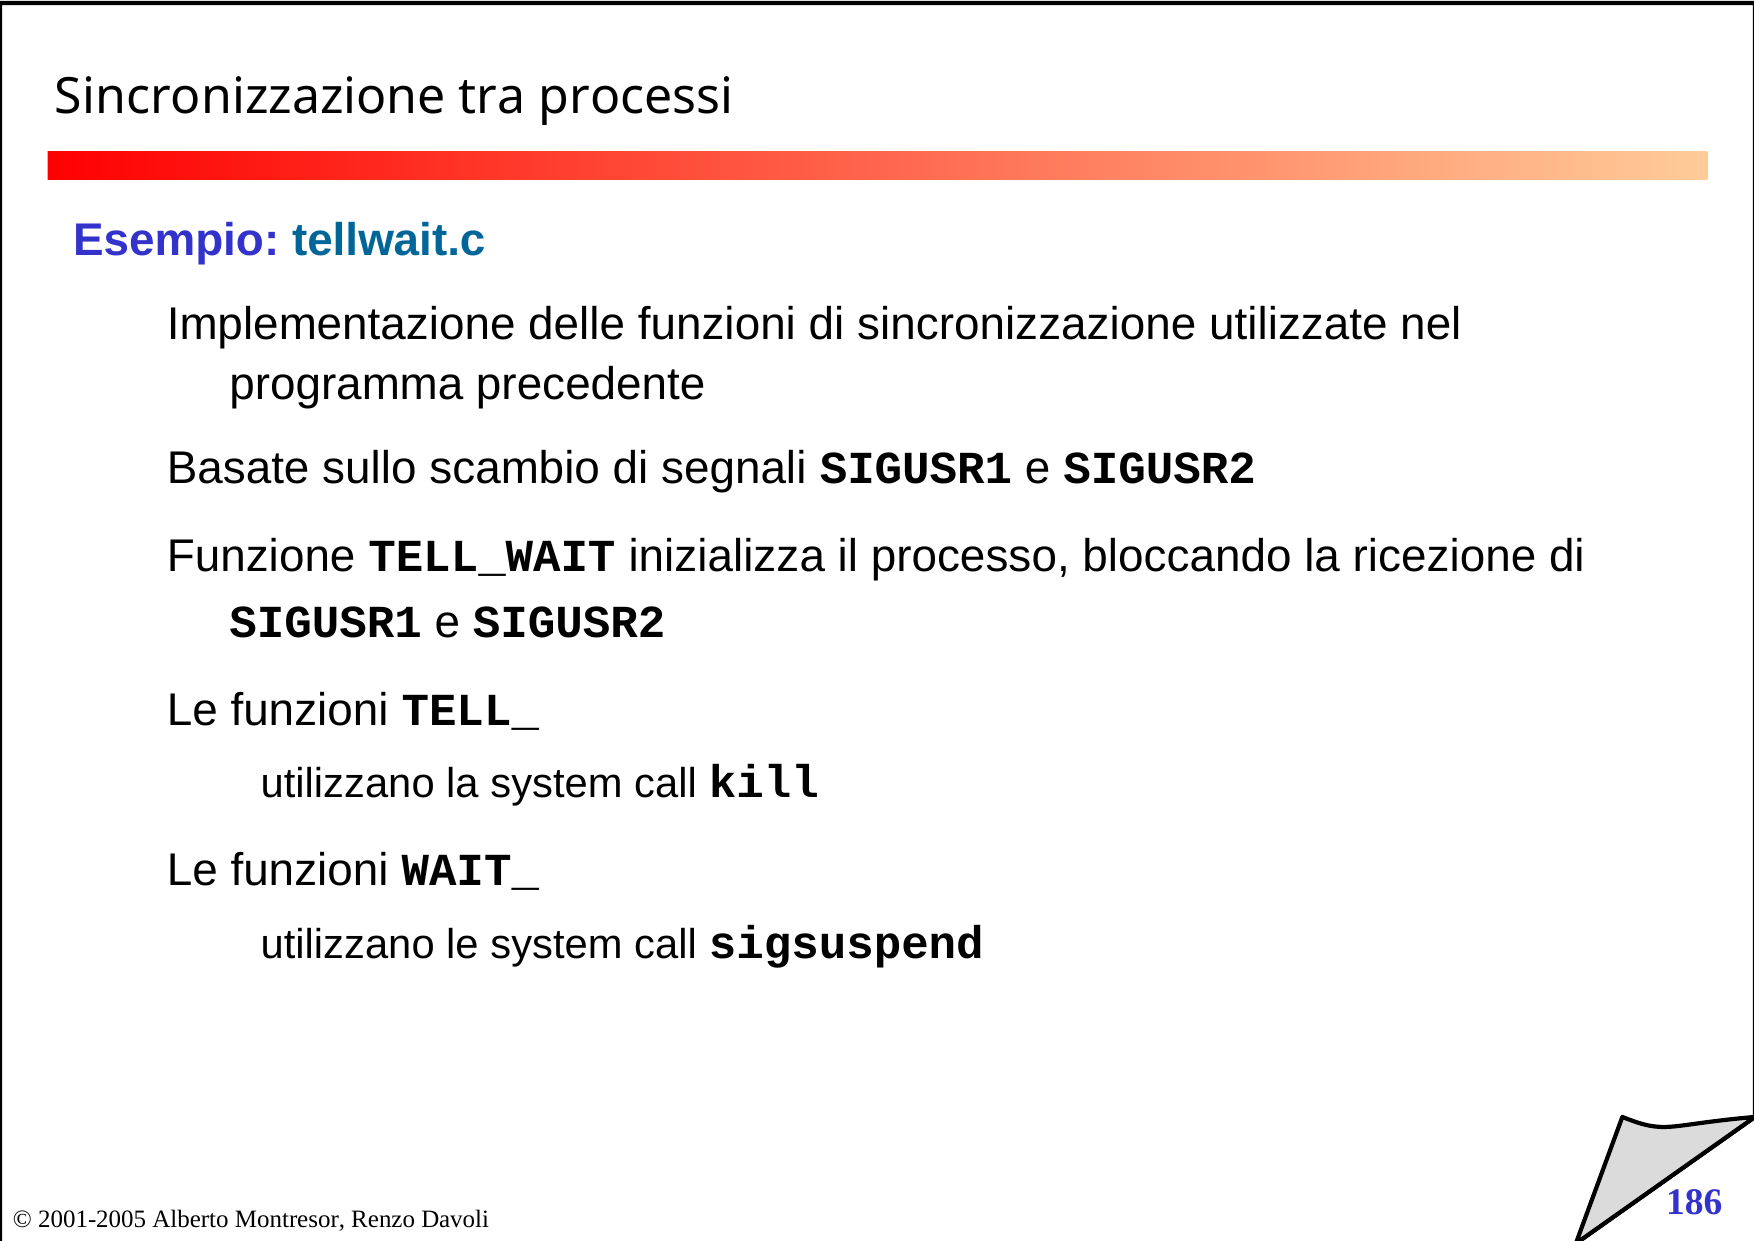

# Sincronizzazione tra processi
Esempio: tellwait.c
Implementazione delle funzioni di sincronizzazione utilizzate nel programma precedente
Basate sullo scambio di segnali SIGUSR1 e SIGUSR2
Funzione TELL_WAIT inizializza il processo, bloccando la ricezione di SIGUSR1 e SIGUSR2
Le funzioni TELL_
utilizzano la system call kill
Le funzioni WAIT_
utilizzano le system call sigsuspend